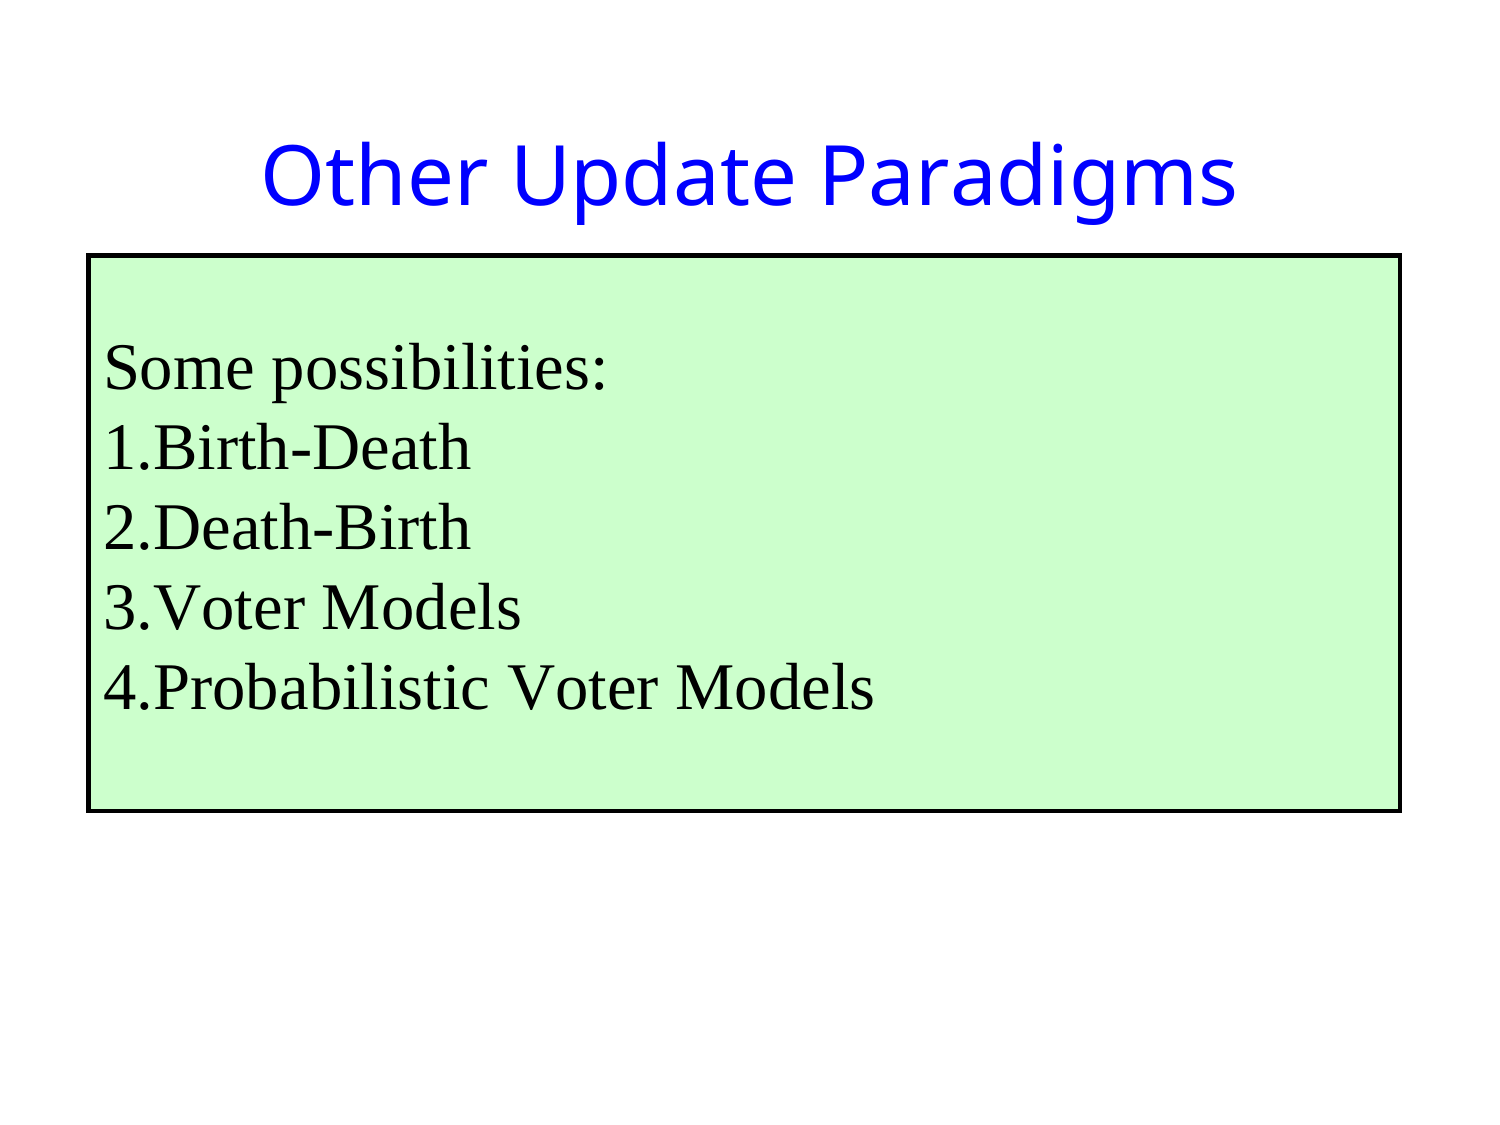

# Other Update Paradigms
Some possibilities:
Birth-Death
Death-Birth
Voter Models
Probabilistic Voter Models